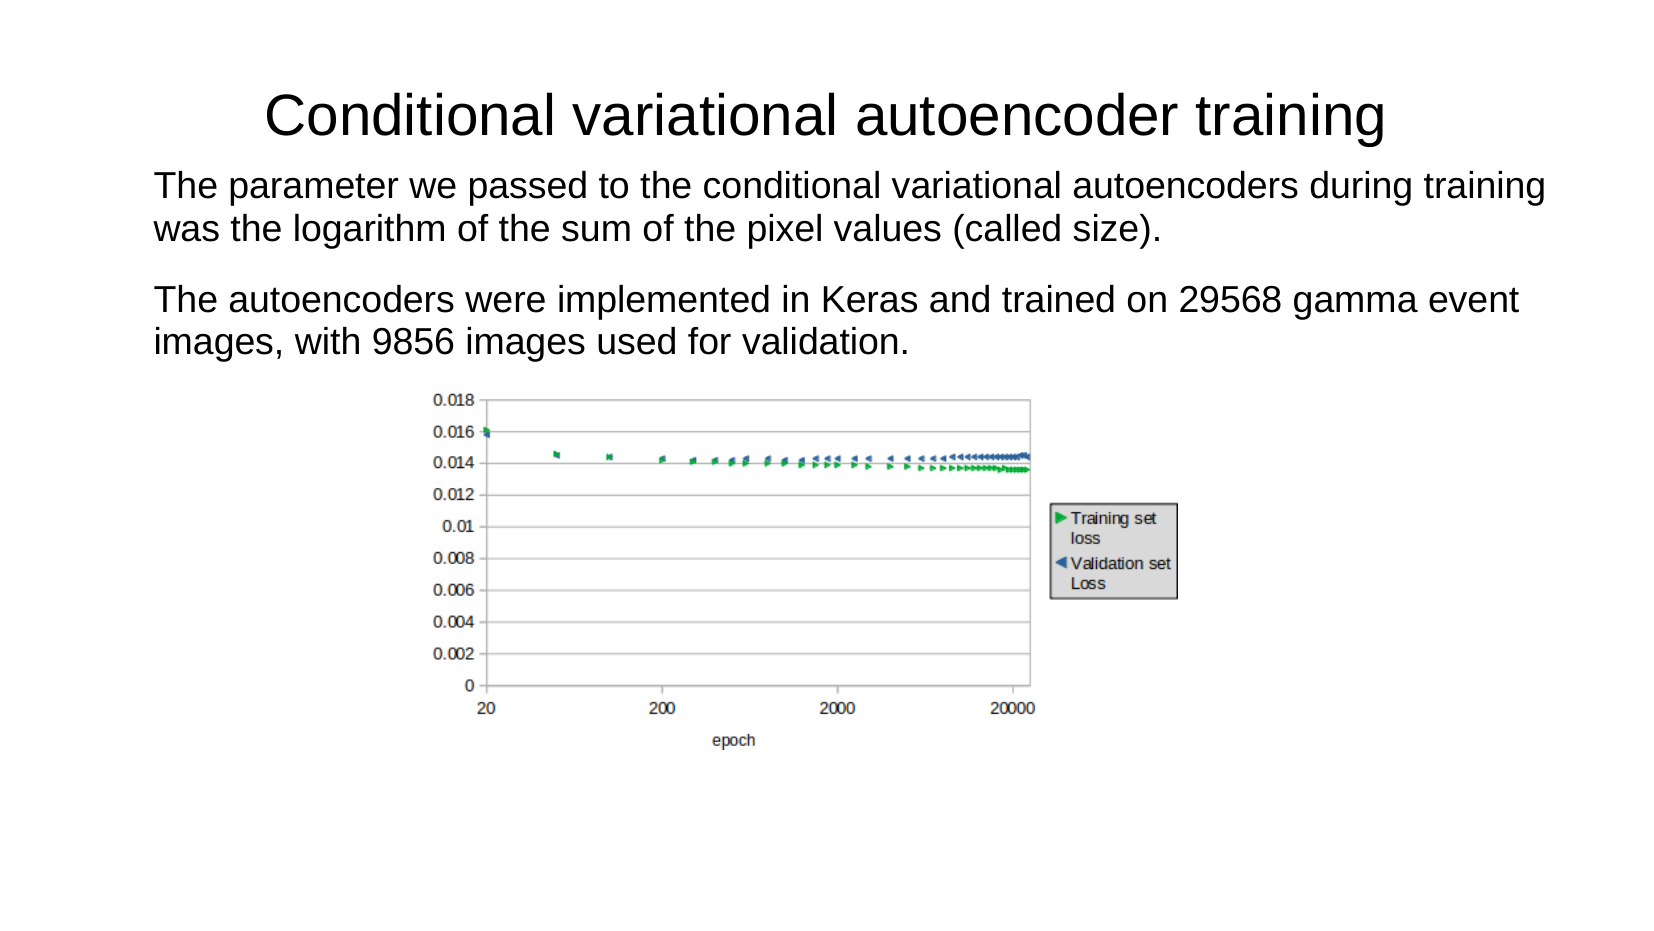

# Conditional variational autoencoder training
The parameter we passed to the conditional variational autoencoders during training was the logarithm of the sum of the pixel values (called size).
The autoencoders were implemented in Keras and trained on 29568 gamma event images, with 9856 images used for validation.